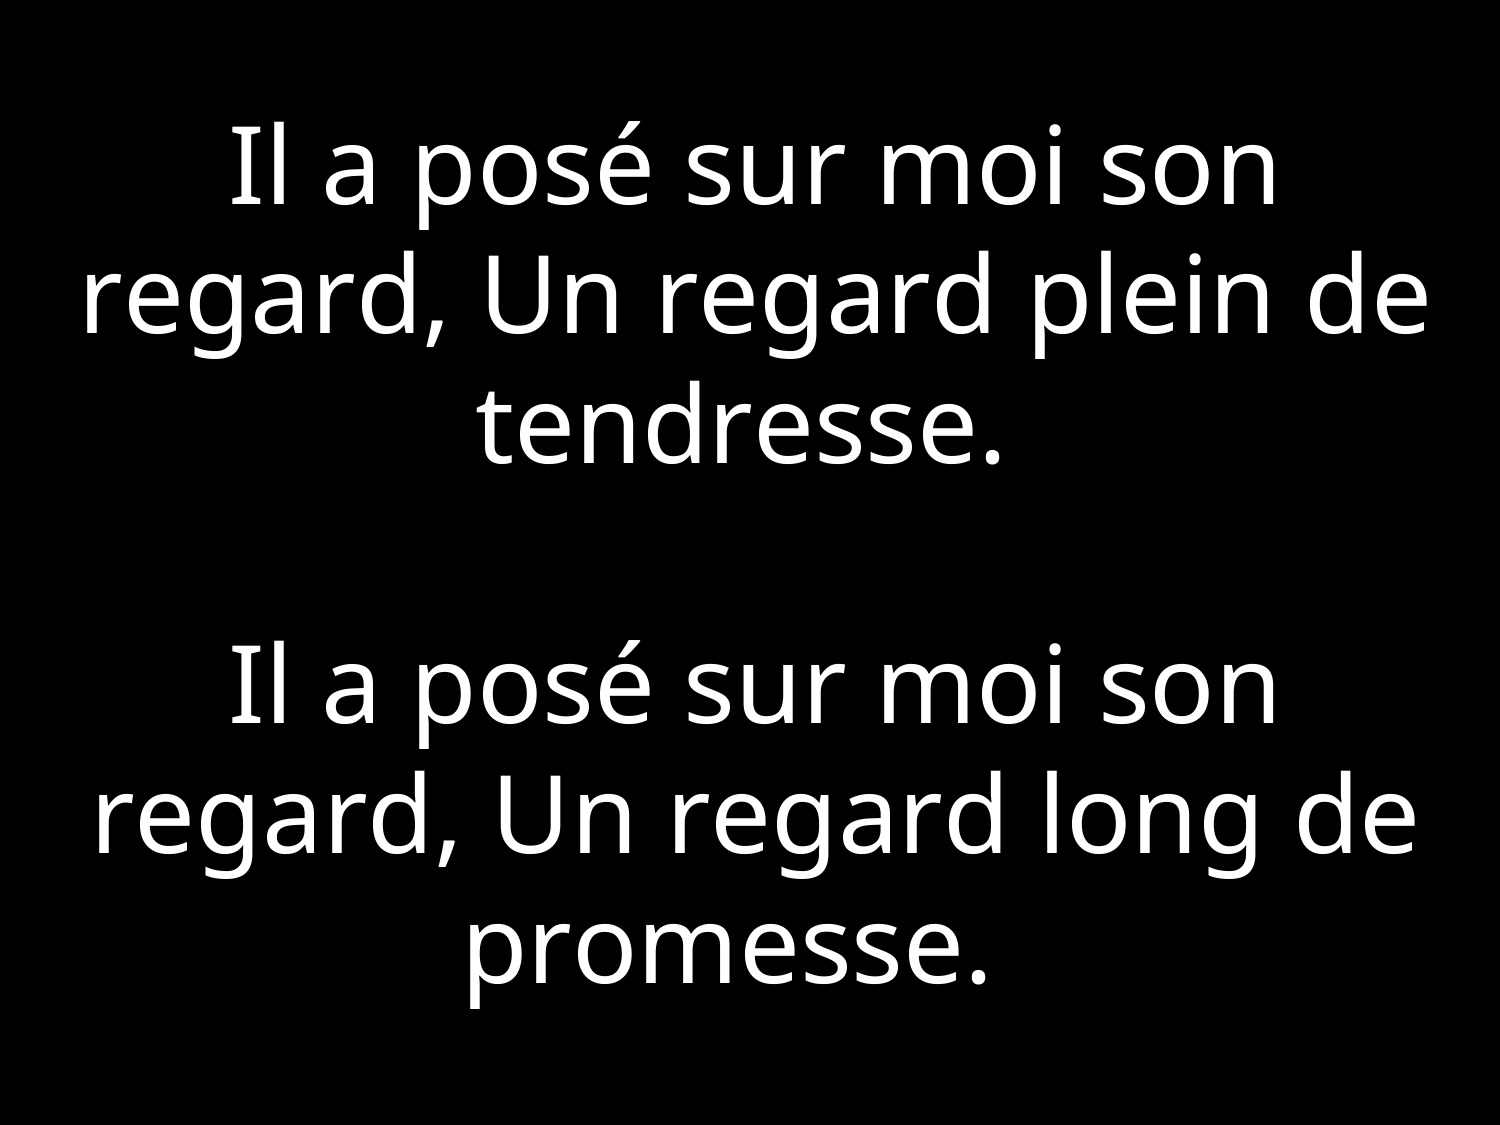

# Il a posé sur moi son regard, Un regard plein de tendresse. Il a posé sur moi son regard, Un regard long de promesse.